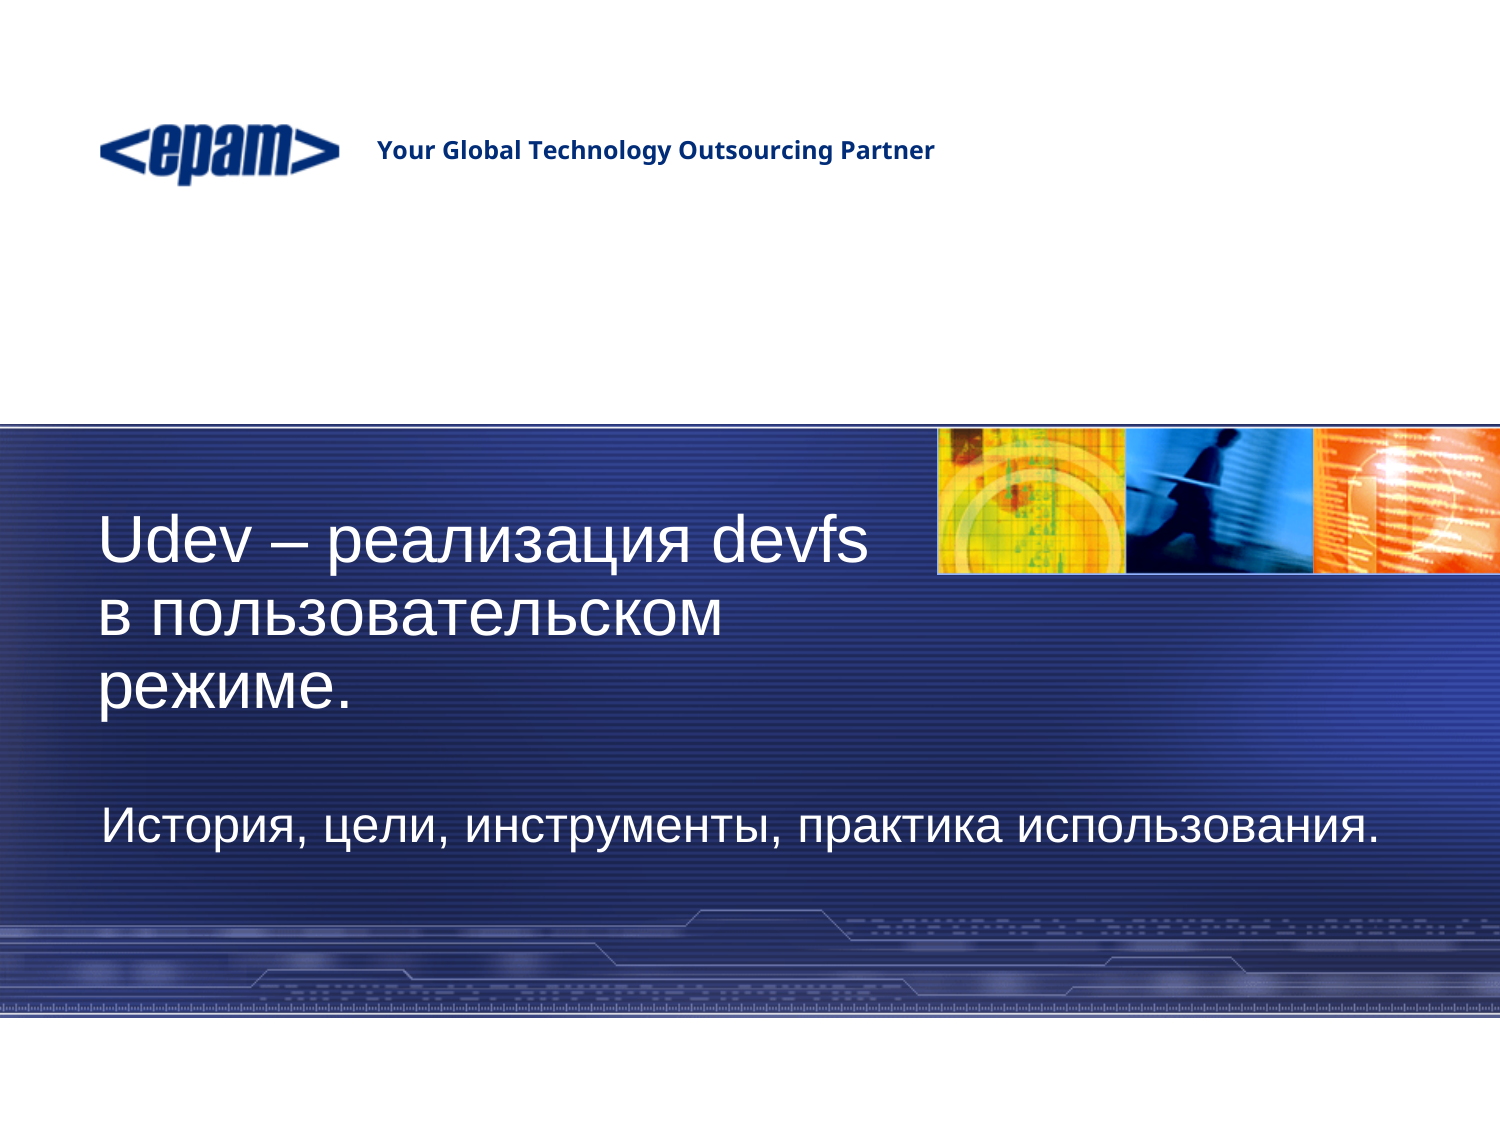

# Udev – реализация devfs в пользовательском режиме.
История, цели, инструменты, практика использования.